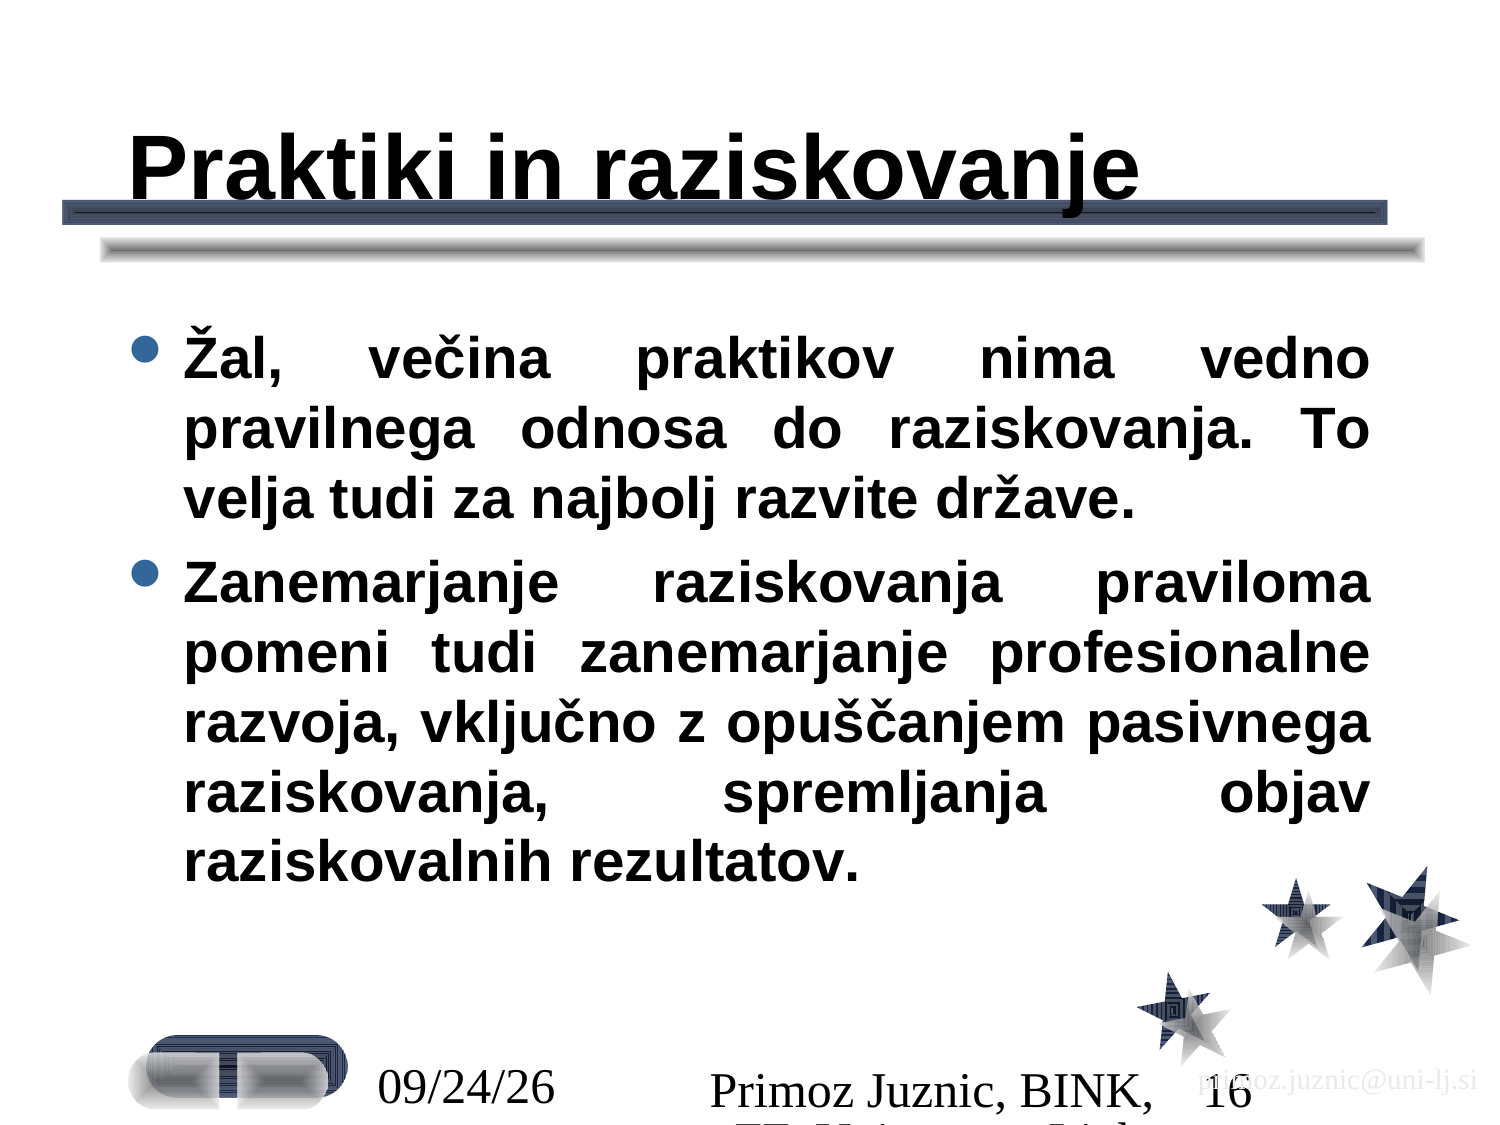

# Praktiki in raziskovanje
Žal, večina praktikov nima vedno pravilnega odnosa do raziskovanja. To velja tudi za najbolj razvite države.
Zanemarjanje raziskovanja praviloma pomeni tudi zanemarjanje profesionalne razvoja, vključno z opuščanjem pasivnega raziskovanja, spremljanja objav raziskovalnih rezultatov.
Primoz Juznic, BINK, FF, Univerza v Ljubljani
16